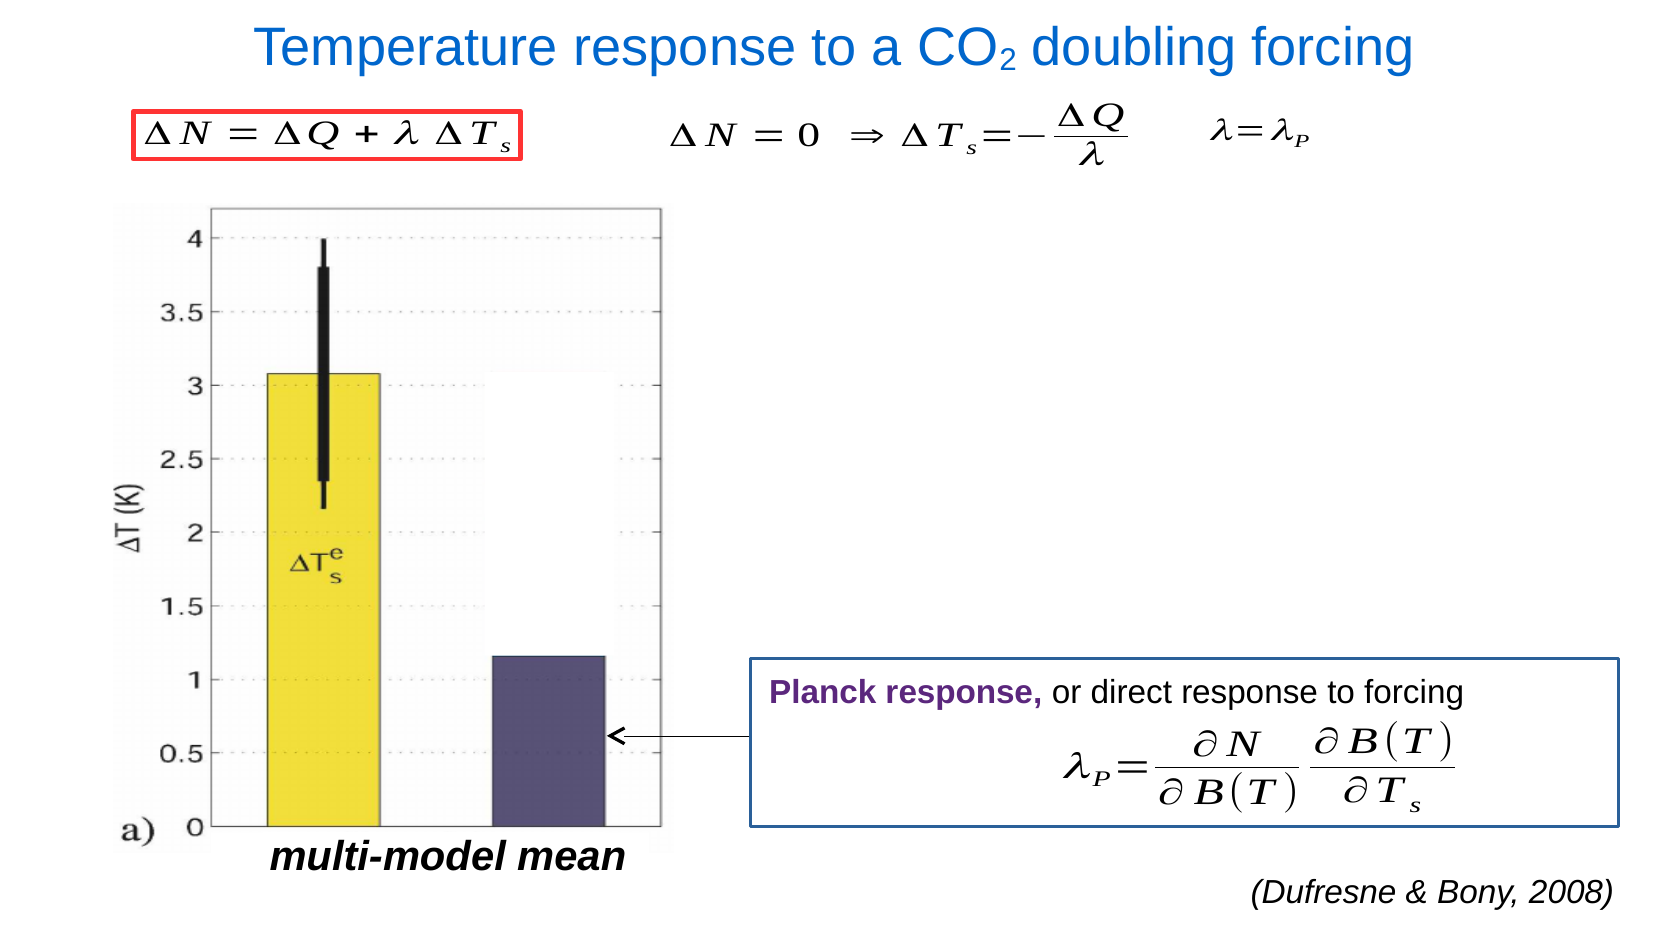

# Temperature response to a CO2 doubling forcing
Planck response, or direct response to forcing
multi-model mean
(Dufresne & Bony, 2008)